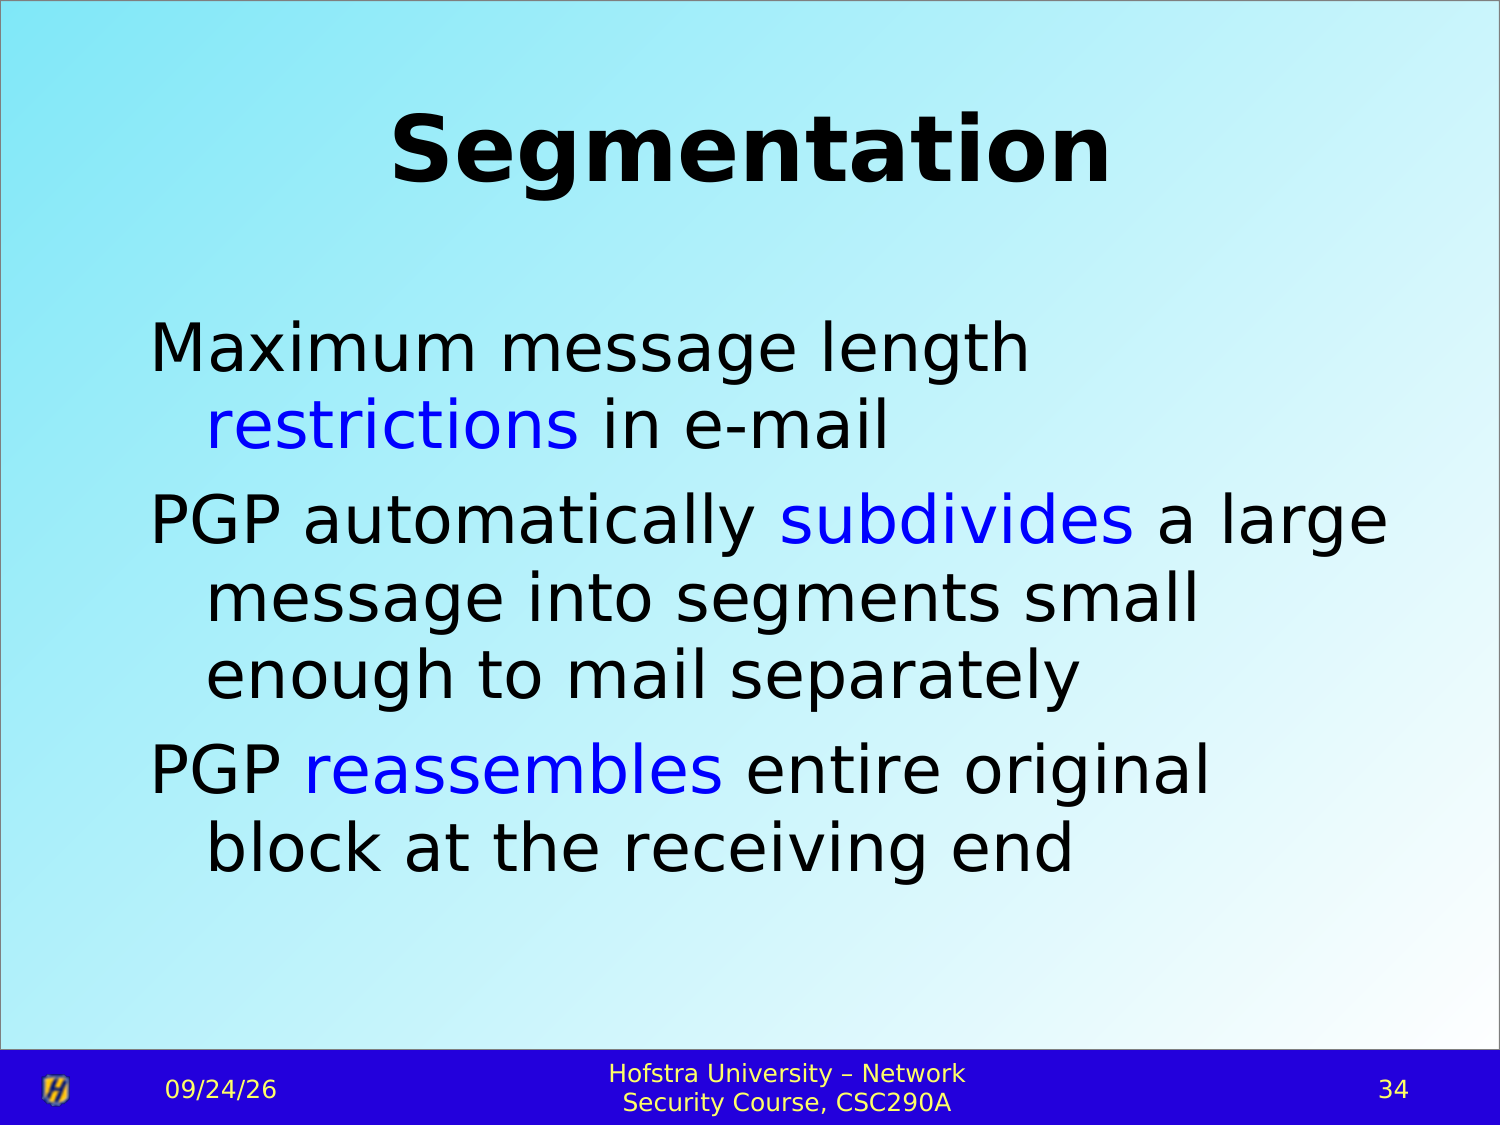

# Segmentation
Maximum message length restrictions in e-mail
PGP automatically subdivides a large message into segments small enough to mail separately
PGP reassembles entire original block at the receiving end
34